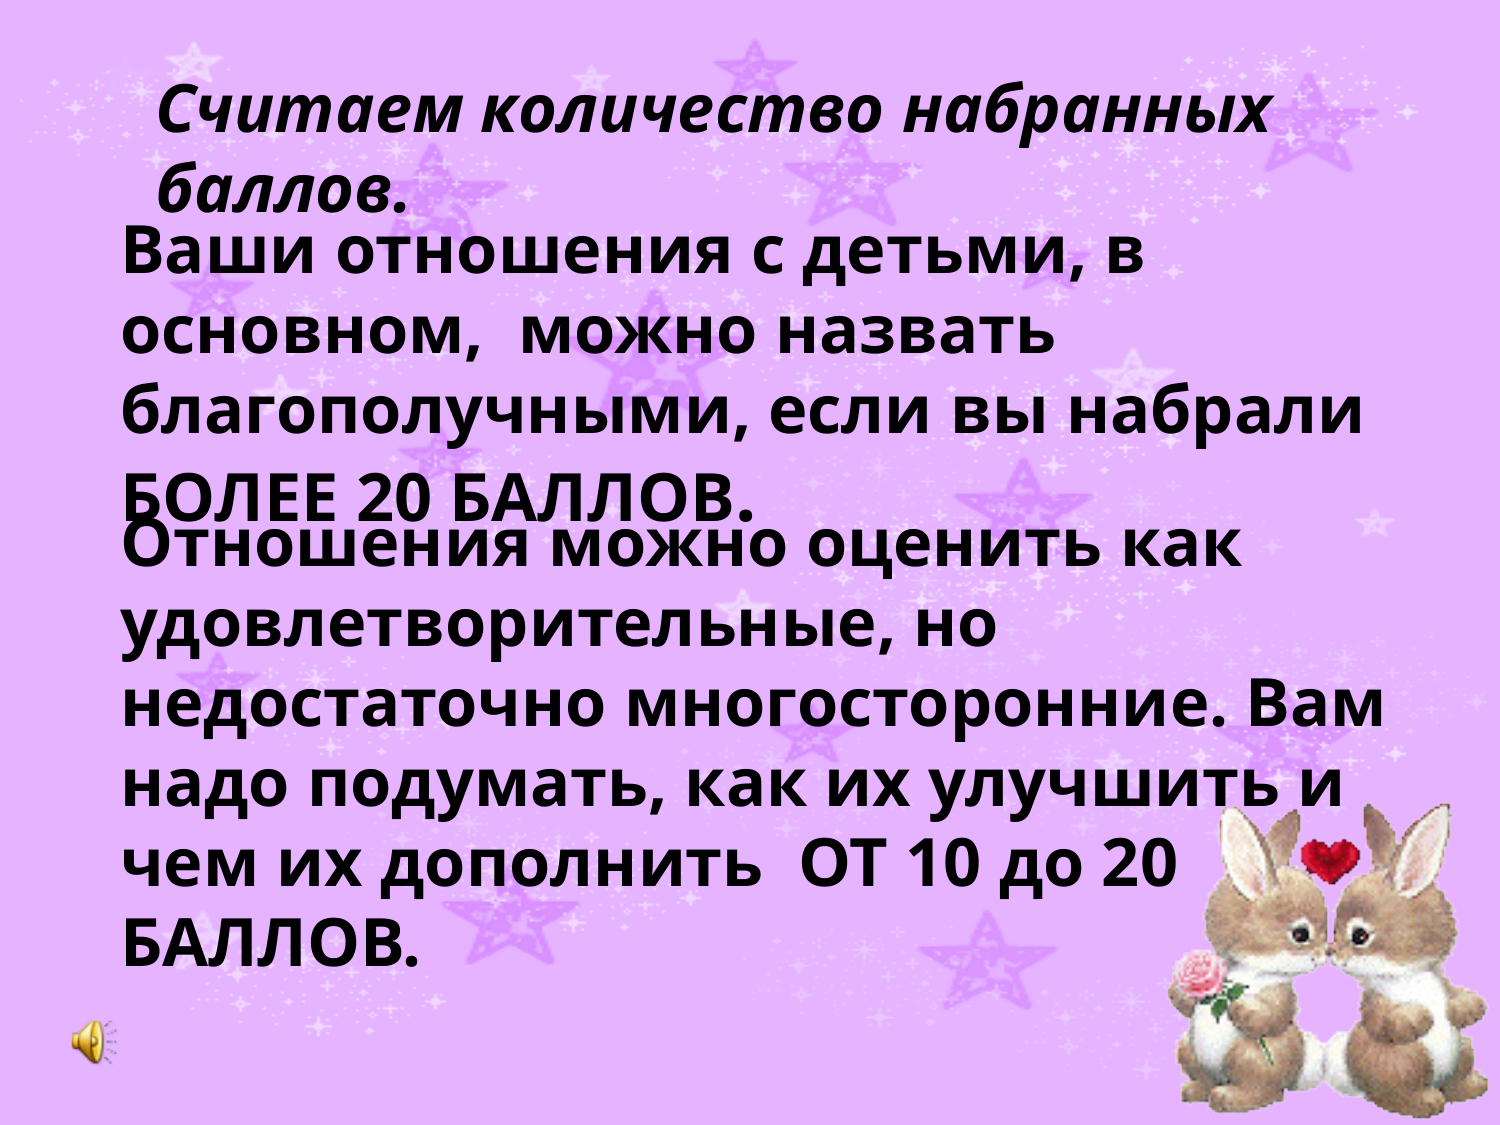

Считаем количество набранных баллов.
Ваши отношения с детьми, в основном, можно назвать благополучными, если вы набрали БОЛЕЕ 20 БАЛЛОВ.
Отношения можно оценить как удовлетворительные, но недостаточно многосторонние. Вам надо подумать, как их улучшить и чем их дополнить ОТ 10 до 20 БАЛЛОВ.